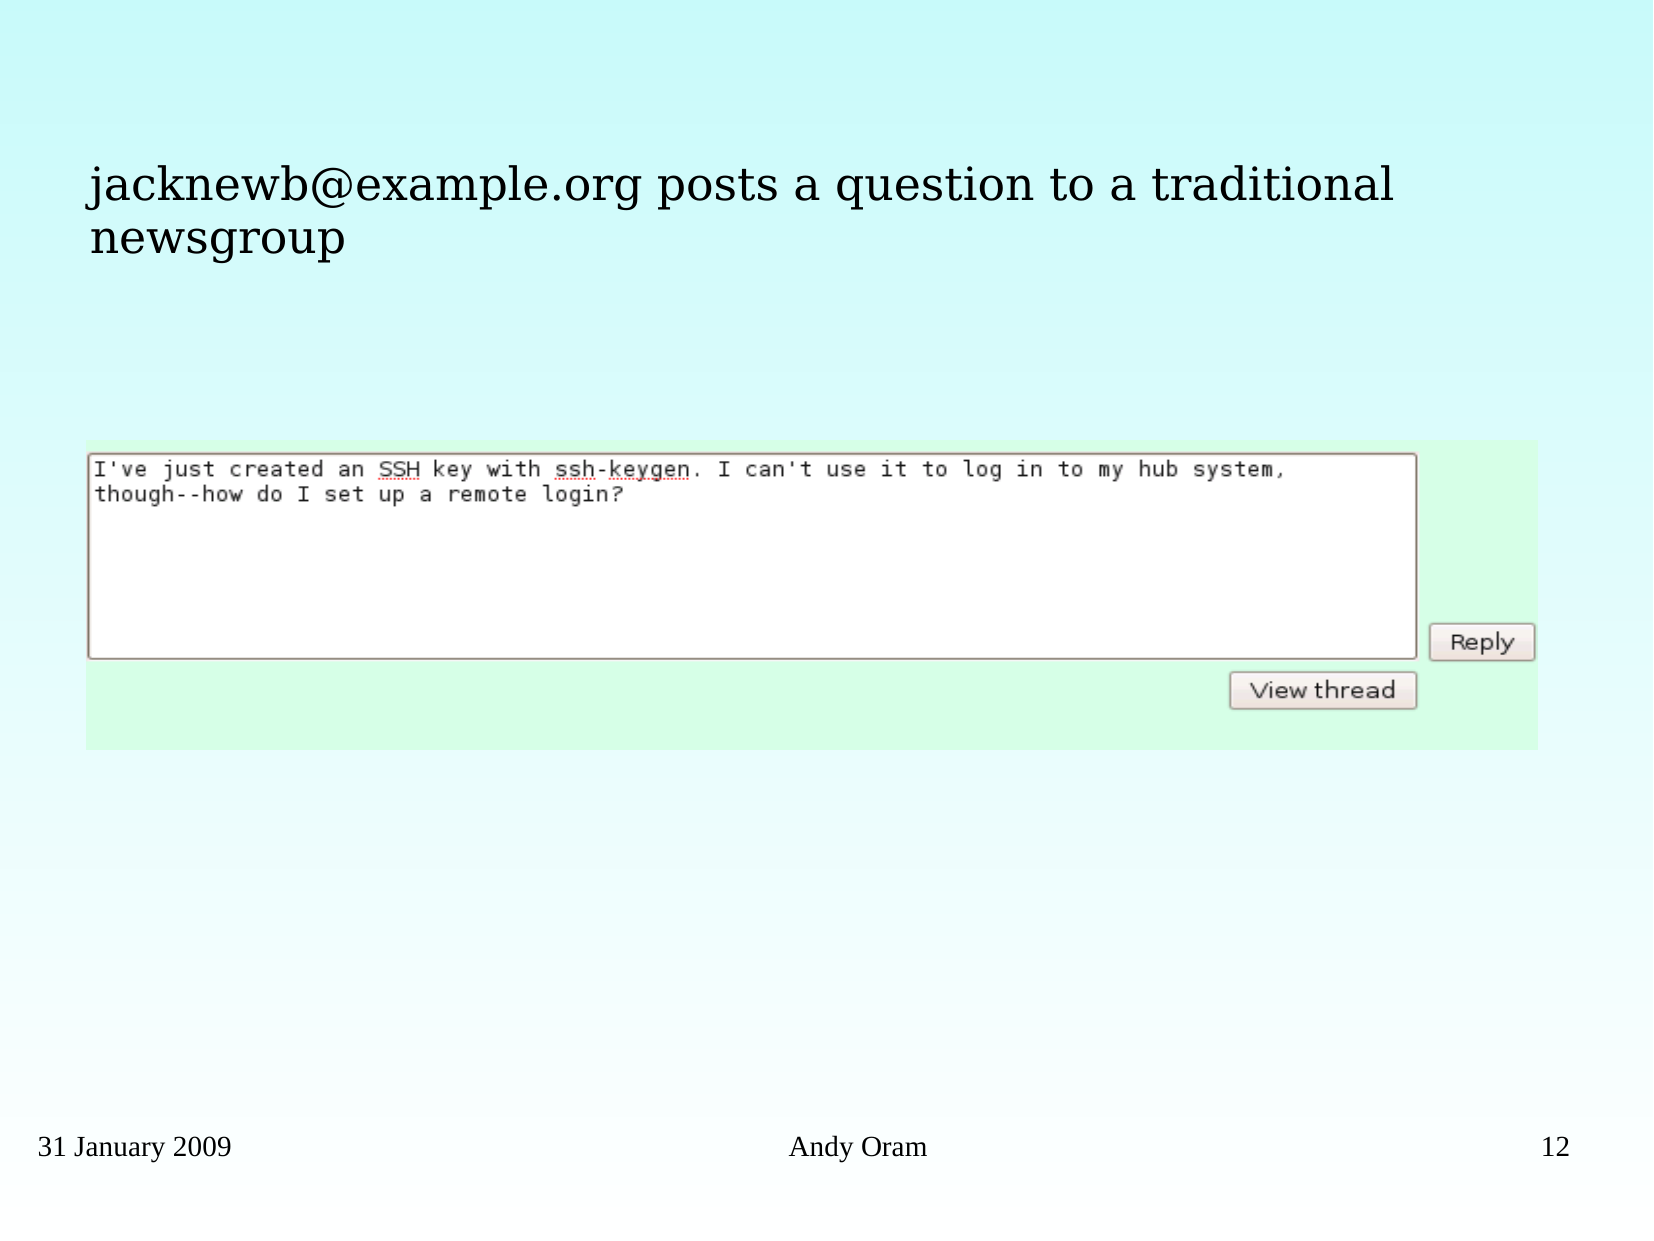

jacknewb@example.org posts a question to a traditional newsgroup
12